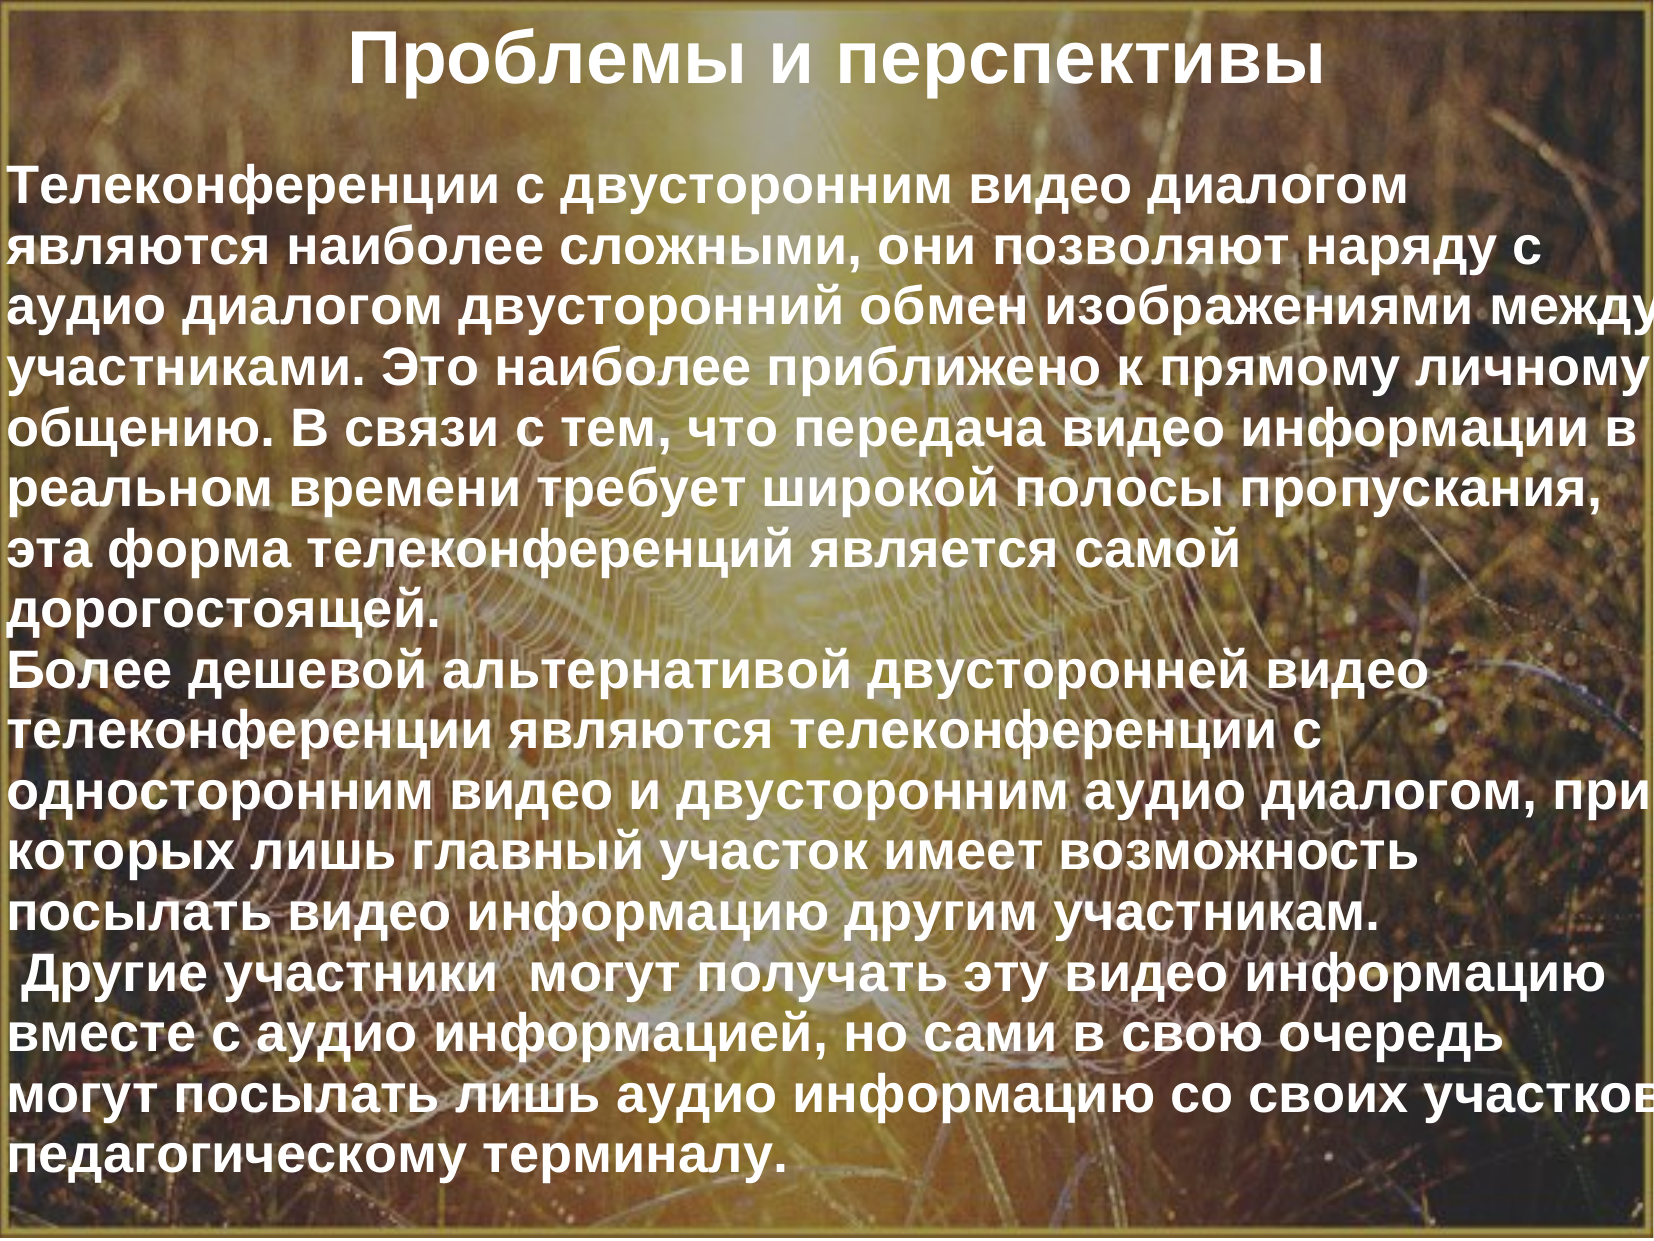

Проблемы и перспективы
Телеконференции с двусторонним видео диалогом являются наиболее сложными, они позволяют наряду с аудио диалогом двусторонний обмен изображениями между участниками. Это наиболее приближено к прямому личному общению. В связи с тем, что передача видео информации в реальном времени требует широкой полосы пропускания, эта форма телеконференций является самой дорогостоящей.
Более дешевой альтернативой двусторонней видео телеконференции являются телеконференции с односторонним видео и двусторонним аудио диалогом, при которых лишь главный участок имеет возможность посылать видео информацию другим участникам.
 Другие участники могут получать эту видео информацию вместе с аудио информацией, но сами в свою очередь могут посылать лишь аудио информацию со своих участков педагогическому терминалу.